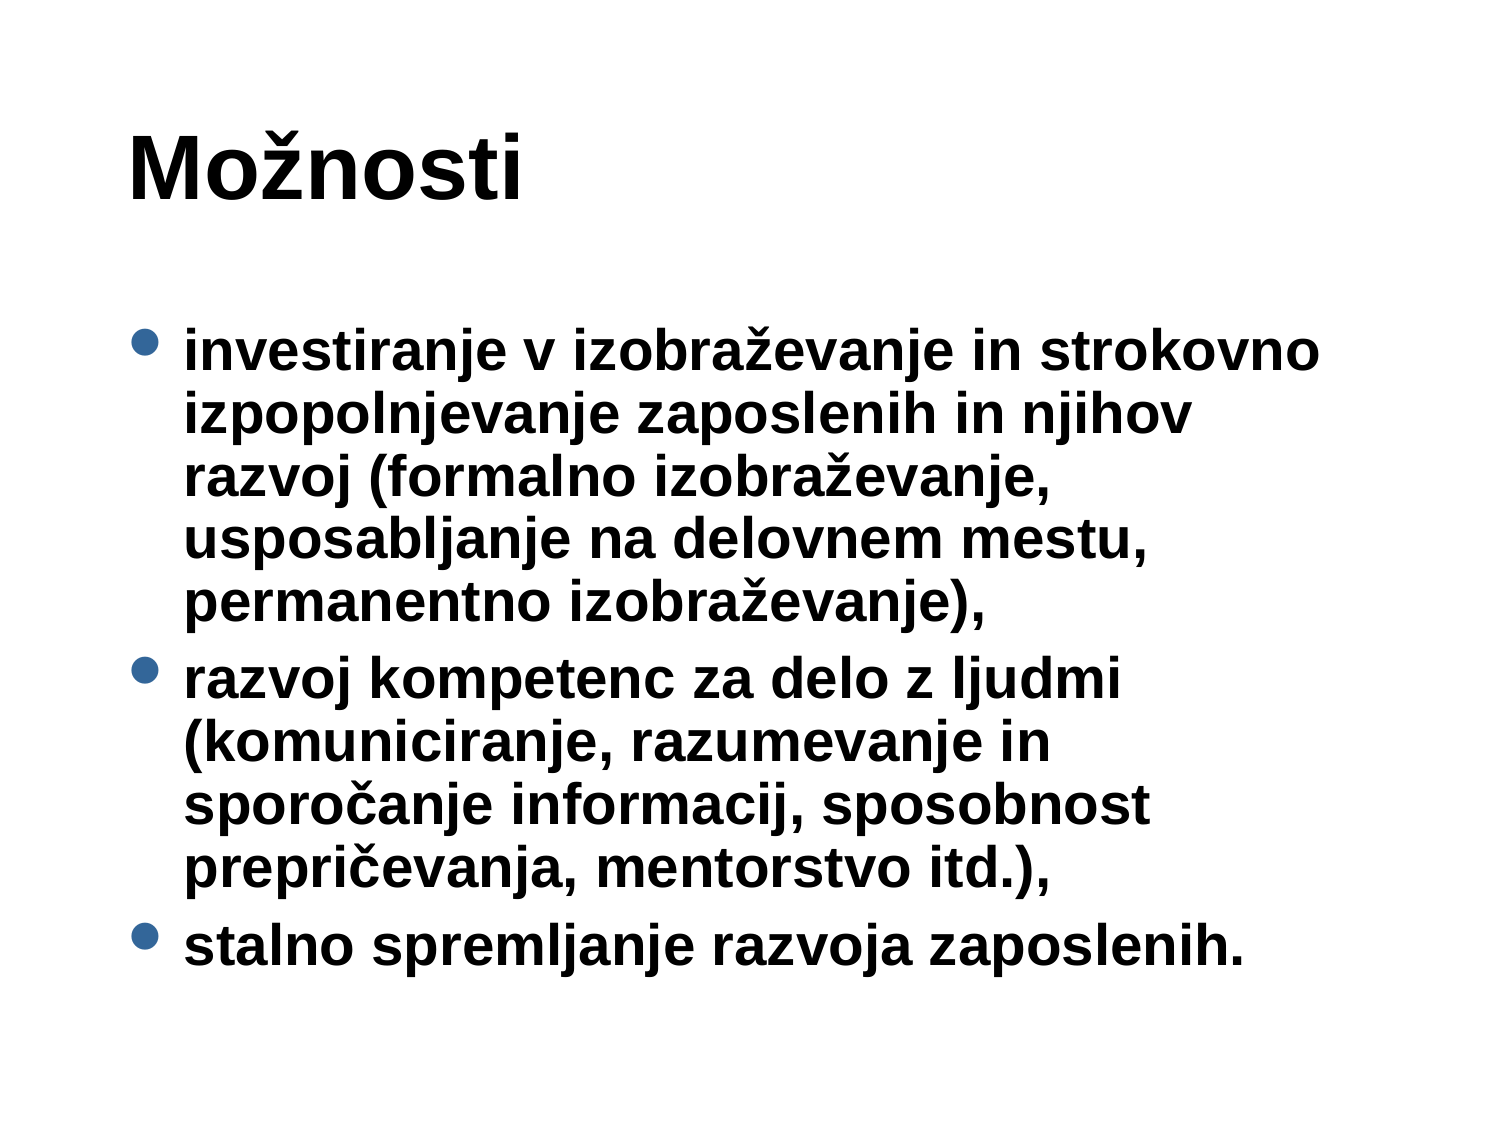

# Možnosti
investiranje v izobraževanje in strokovno izpopolnjevanje zaposlenih in njihov razvoj (formalno izobraževanje, usposabljanje na delovnem mestu, permanentno izobraževanje),
razvoj kompetenc za delo z ljudmi (komuniciranje, razumevanje in sporočanje informacij, sposobnost prepričevanja, mentorstvo itd.),
stalno spremljanje razvoja zaposlenih.